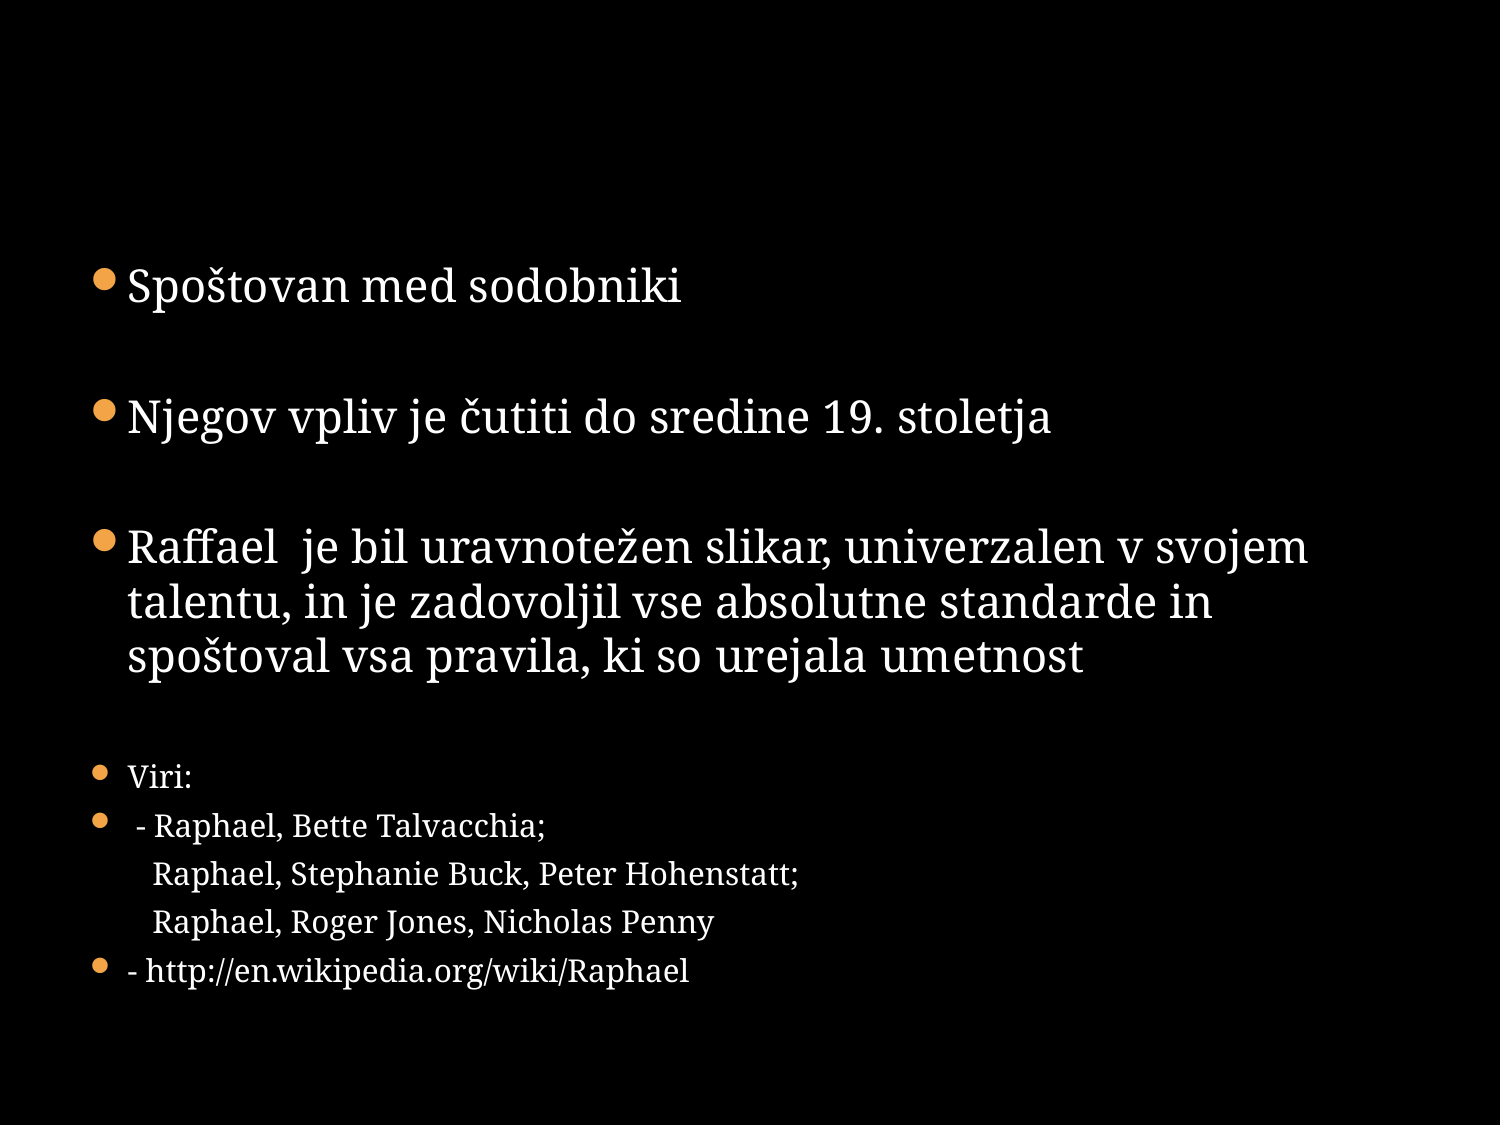

# Spoštovan med sodobniki
Njegov vpliv je čutiti do sredine 19. stoletja
Raffael je bil uravnotežen slikar, univerzalen v svojem talentu, in je zadovoljil vse absolutne standarde in spoštoval vsa pravila, ki so urejala umetnost
Viri:
 - Raphael, Bette Talvacchia;
	 Raphael, Stephanie Buck, Peter Hohenstatt;
	 Raphael, Roger Jones, Nicholas Penny
- http://en.wikipedia.org/wiki/Raphael